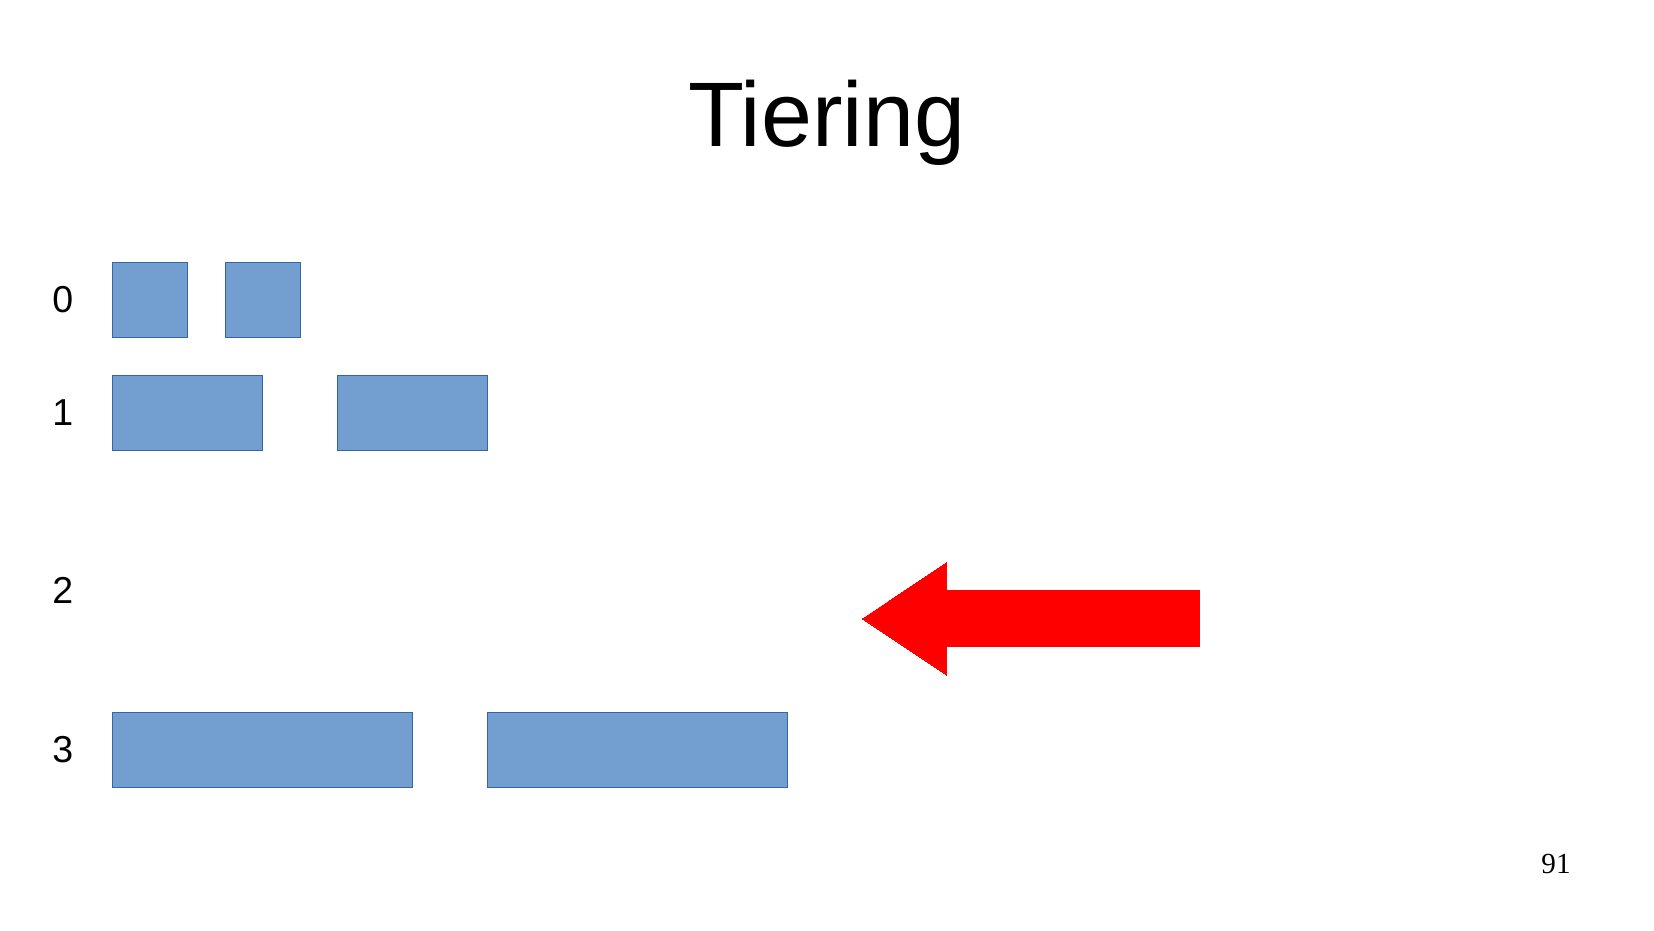

# Tiering
0
1
2
3
91